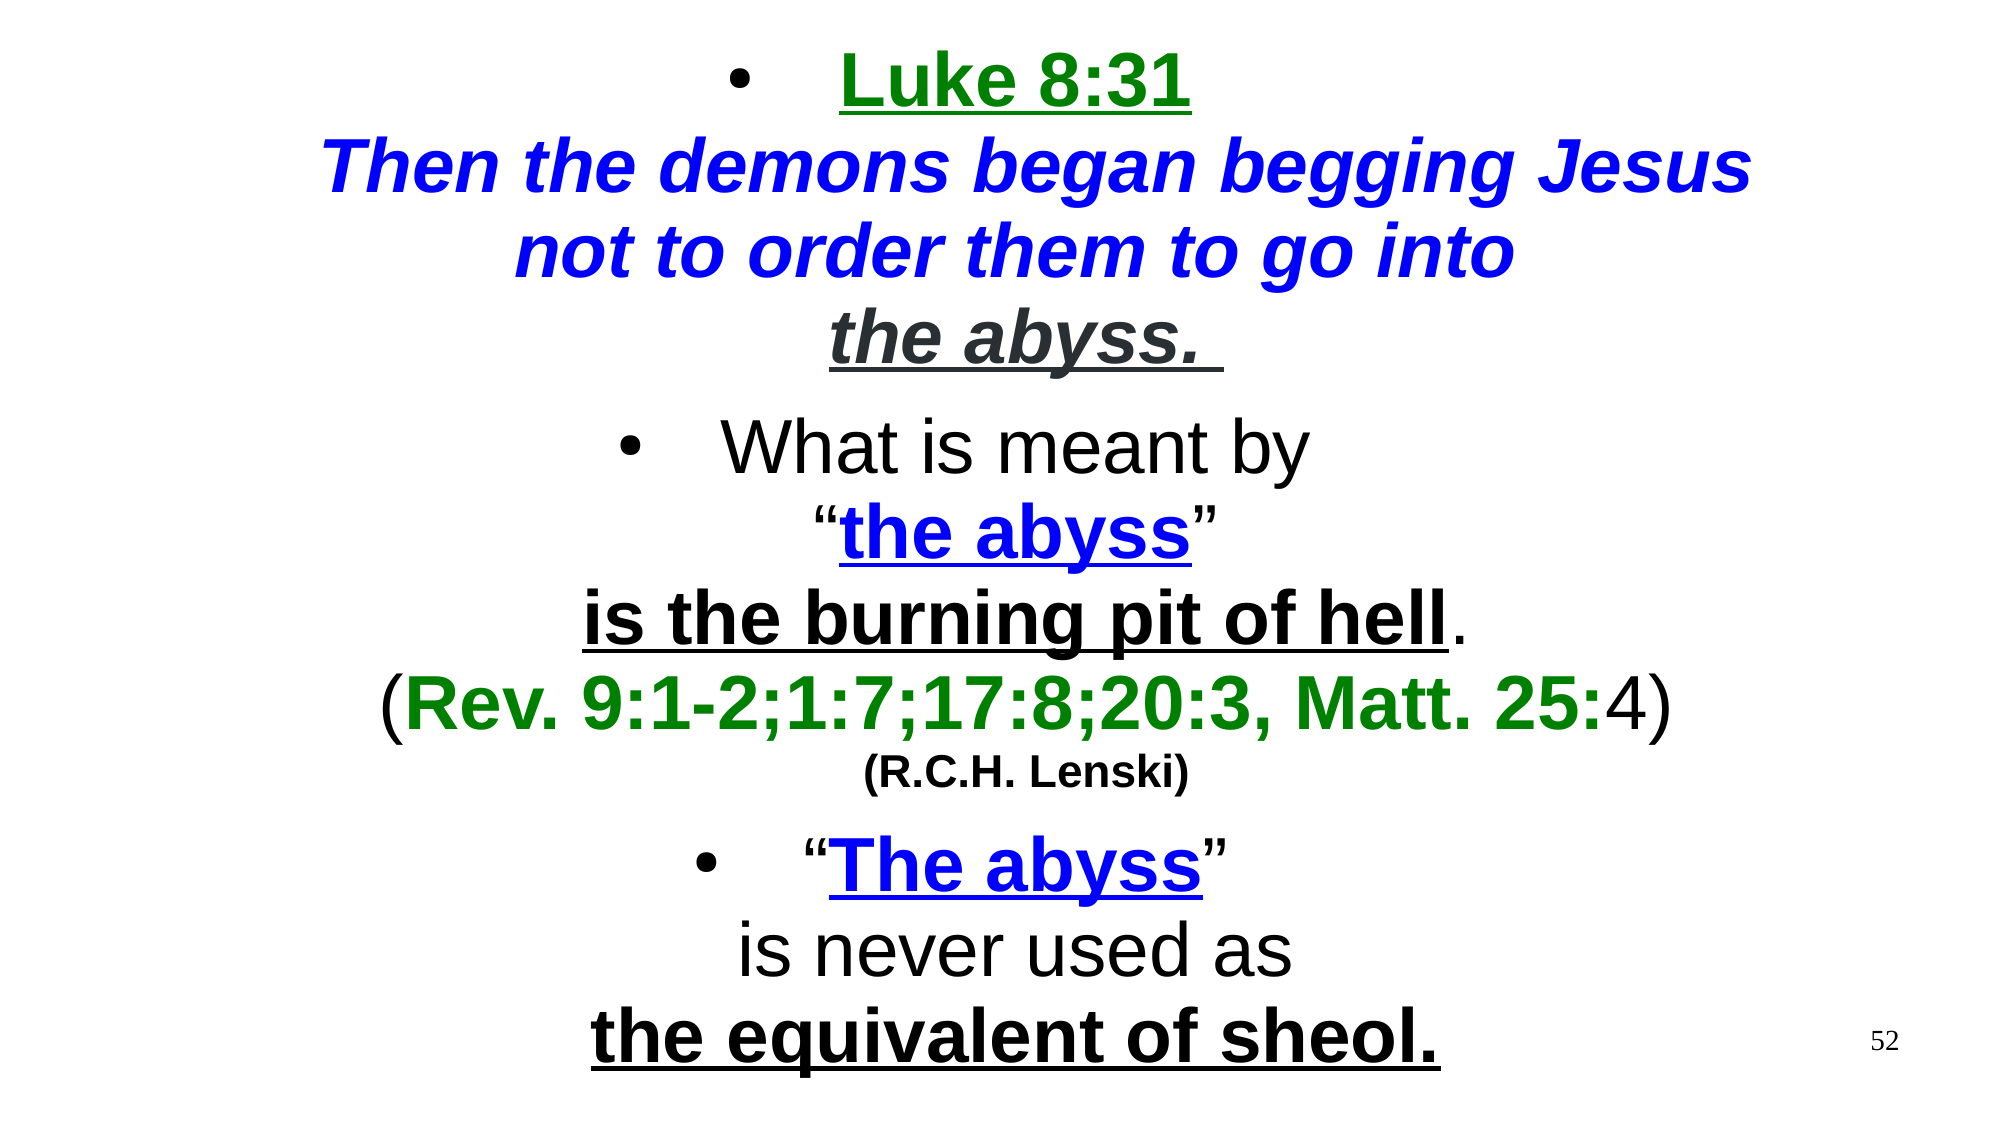

# Luke 8:31   Then the demons began begging Jesus not to order them to go into the abyss.
What is meant by
“the abyss”
is the burning pit of hell.
(Rev. 9:1-2;1:7;17:8;20:3, Matt. 25:4)
(R.C.H. Lenski)
“The abyss”
is never used as
the equivalent of sheol.
52